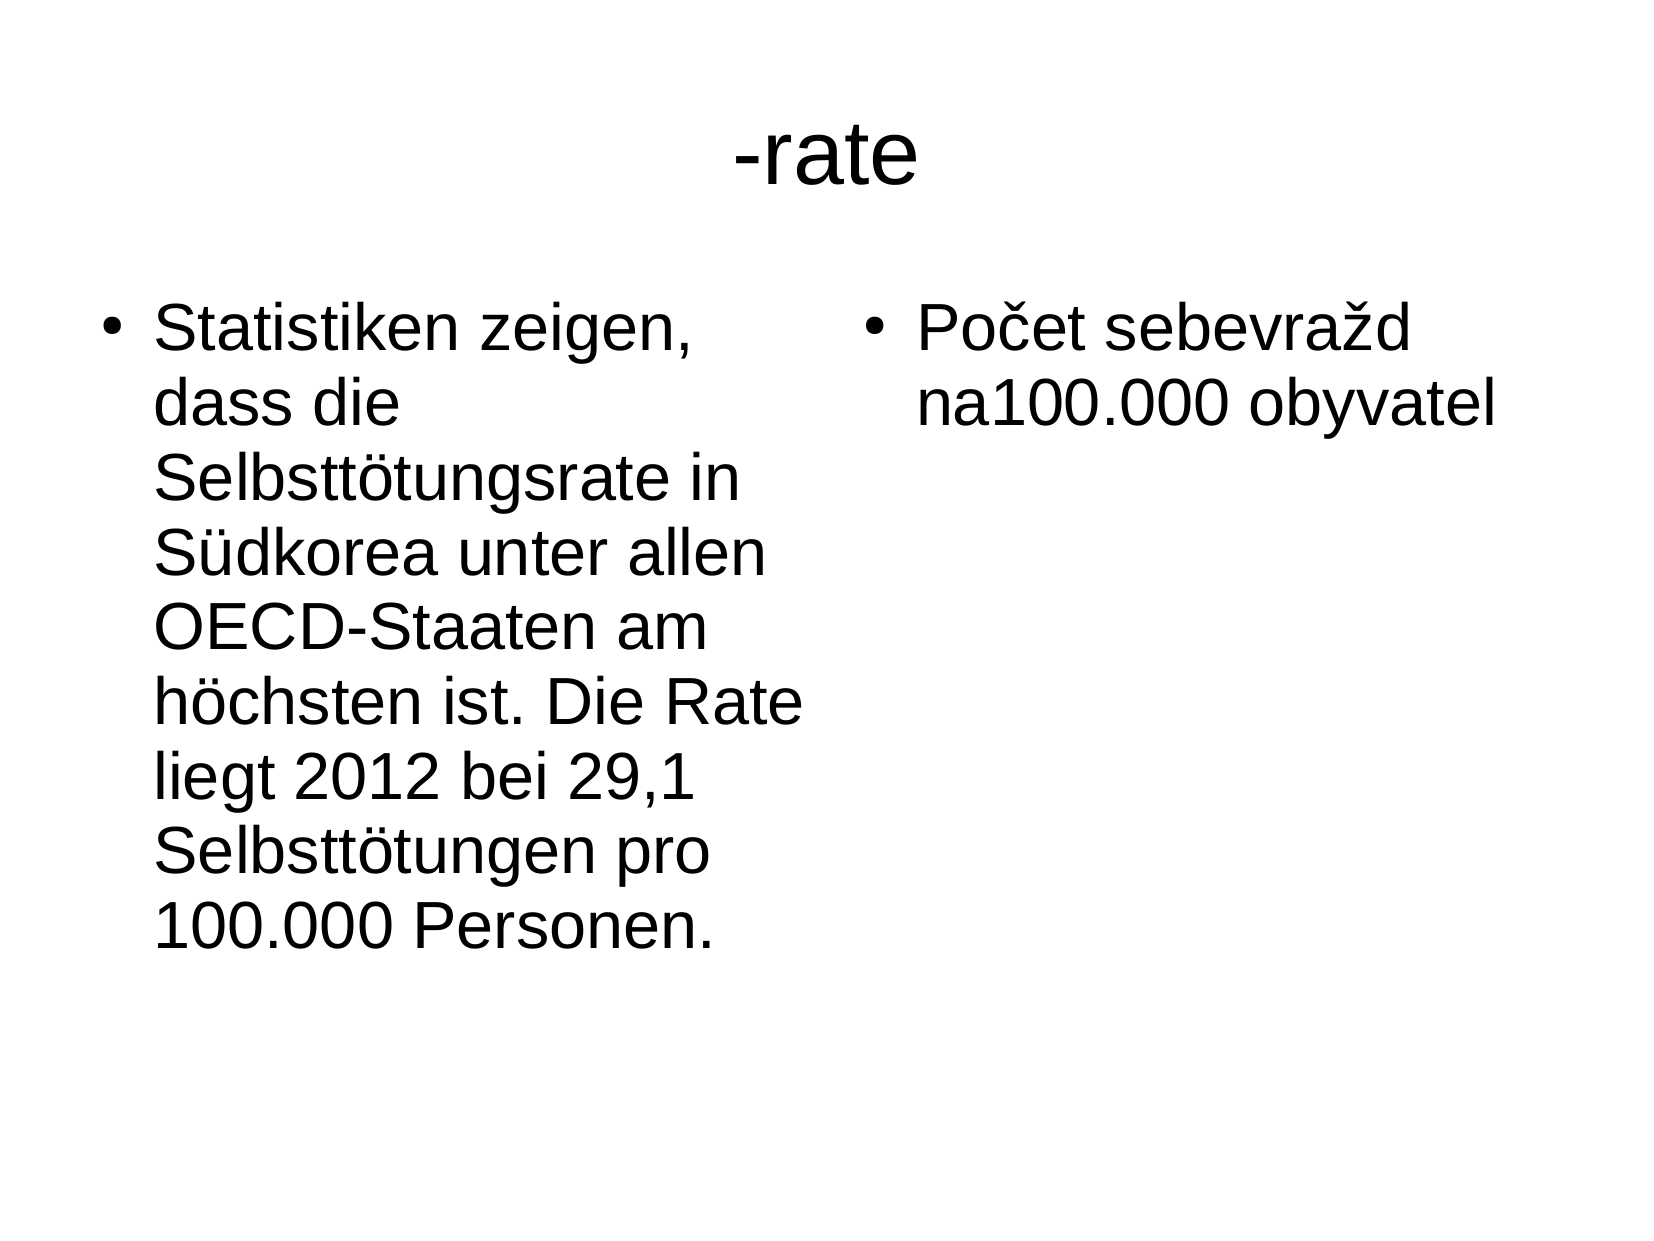

# -rate
Statistiken zeigen, dass die Selbsttötungsrate in Südkorea unter allen OECD-Staaten am höchsten ist. Die Rate liegt 2012 bei 29,1 Selbsttötungen pro 100.000 Personen.
Počet sebevražd na100.000 obyvatel